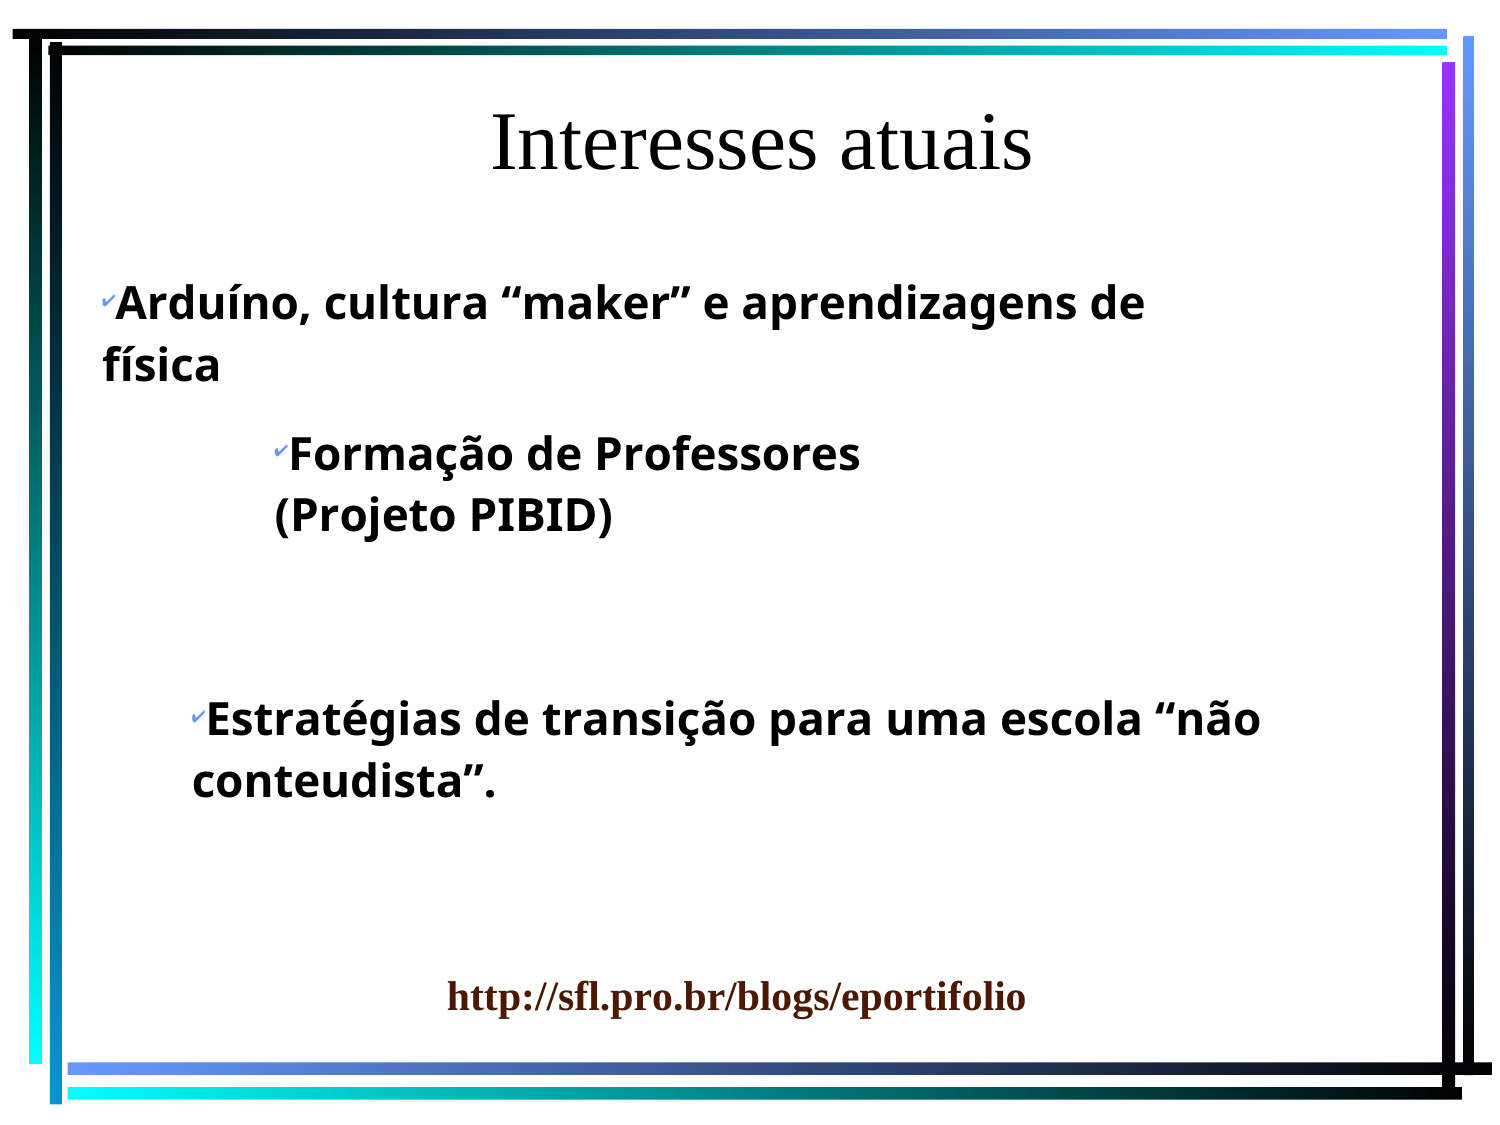

# Interesses atuais
Arduíno, cultura “maker” e aprendizagens de física
Formação de Professores (Projeto PIBID)
Estratégias de transição para uma escola “não conteudista”.
 http://sfl.pro.br/blogs/eportifolio